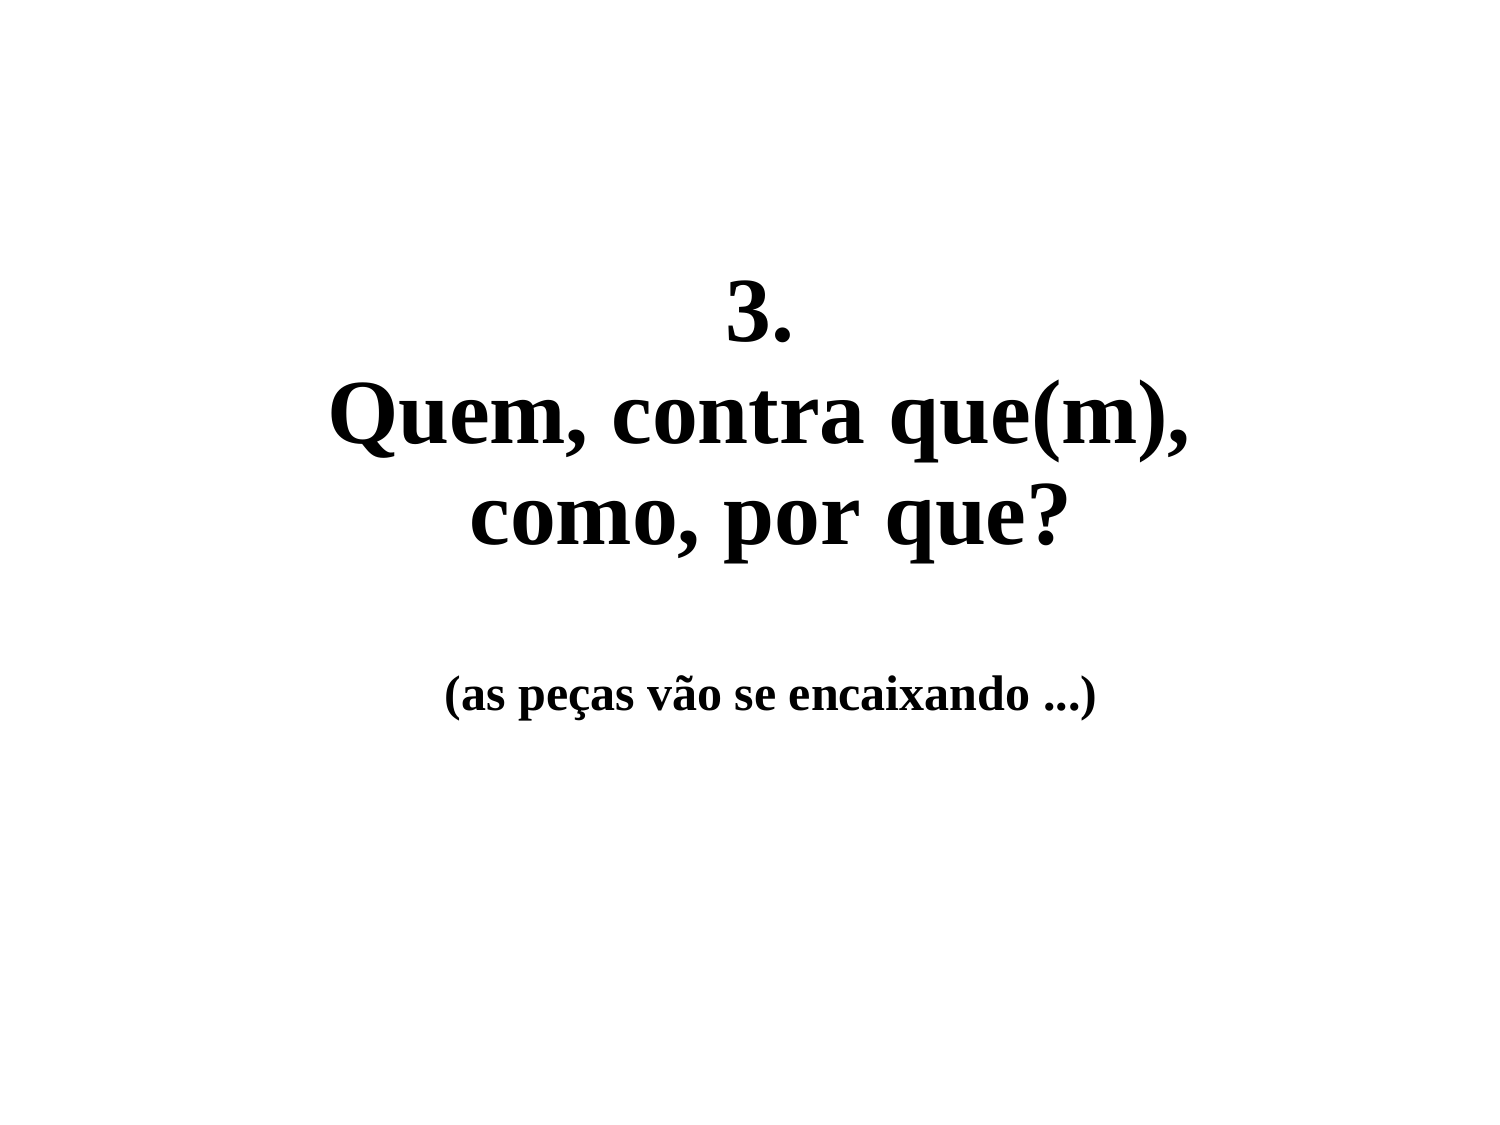

# 3. Quem, contra que(m), como, por que? (as peças vão se encaixando ...)